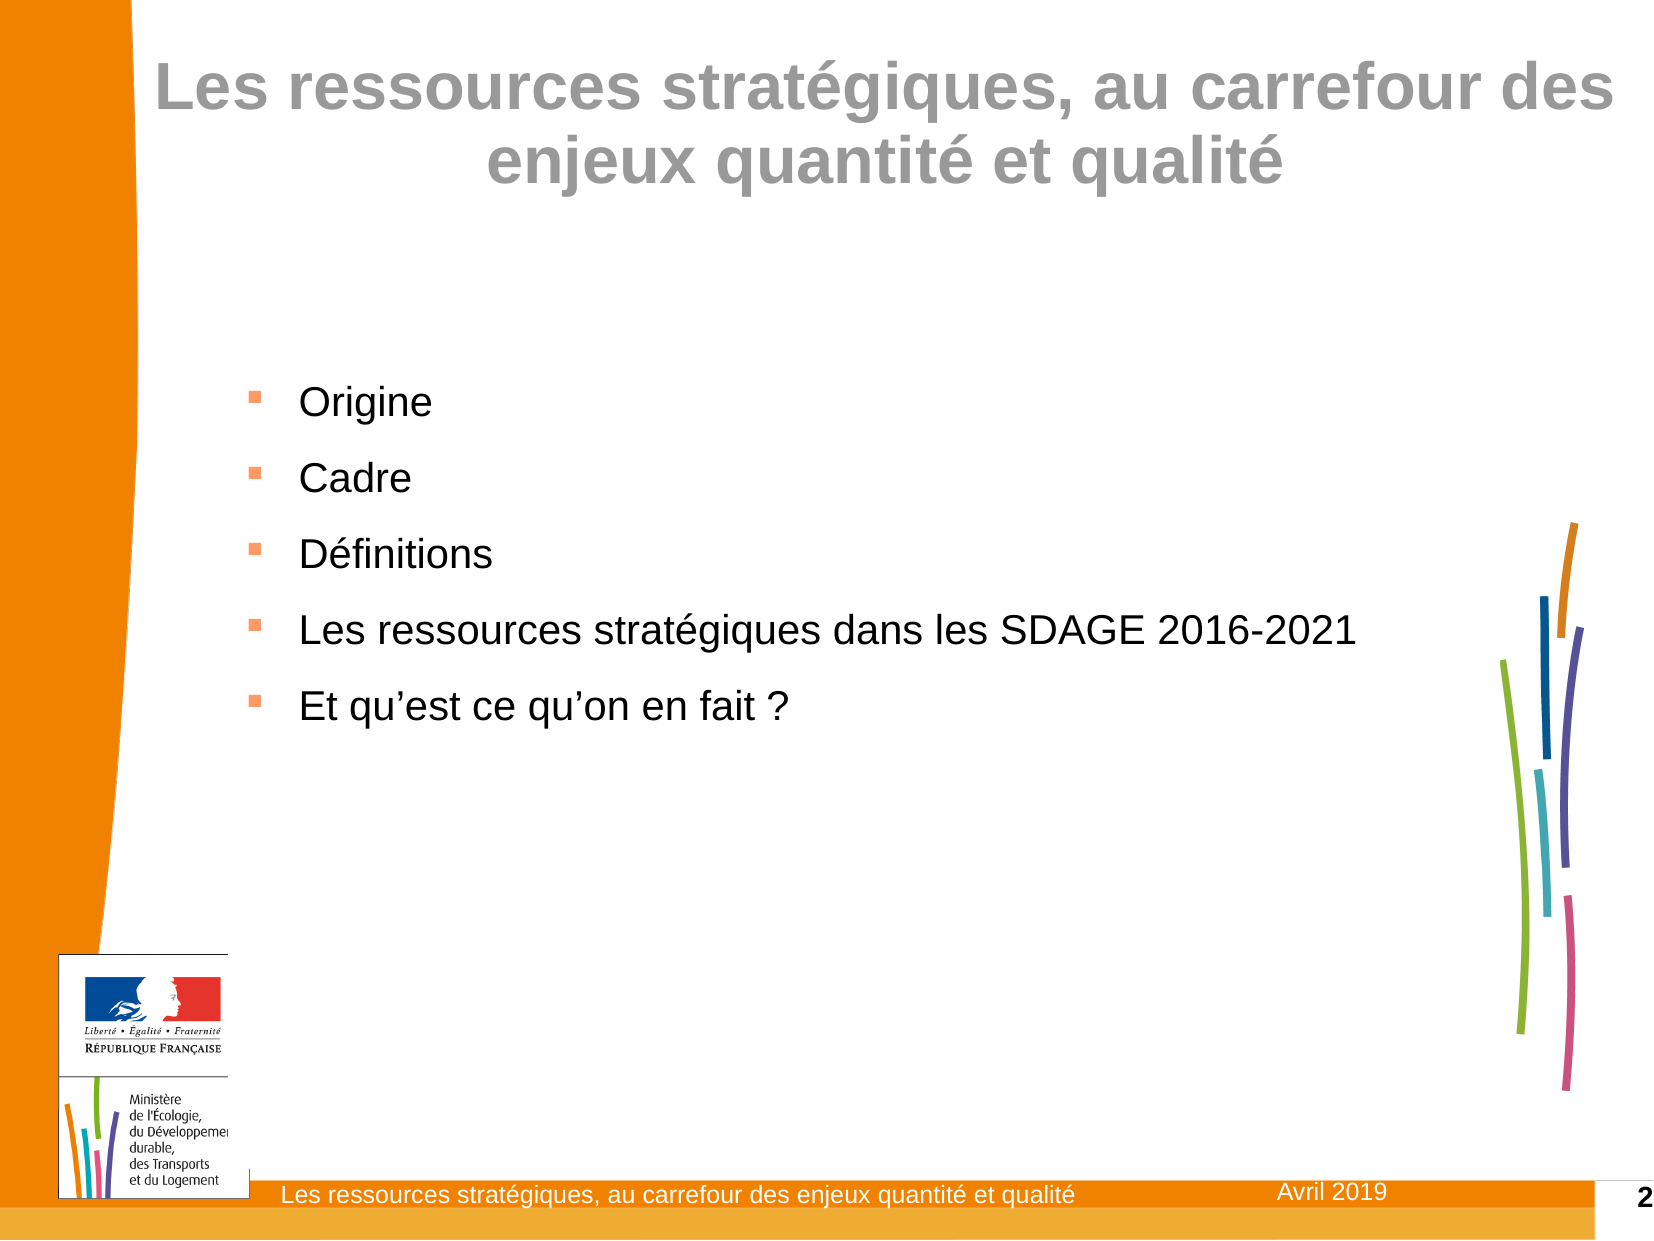

# Les ressources stratégiques, au carrefour des enjeux quantité et qualité
Origine
Cadre
Définitions
Les ressources stratégiques dans les SDAGE 2016-2021
Et qu’est ce qu’on en fait ?
Avril 2019
Les ressources stratégiques, au carrefour des enjeux quantité et qualité
2